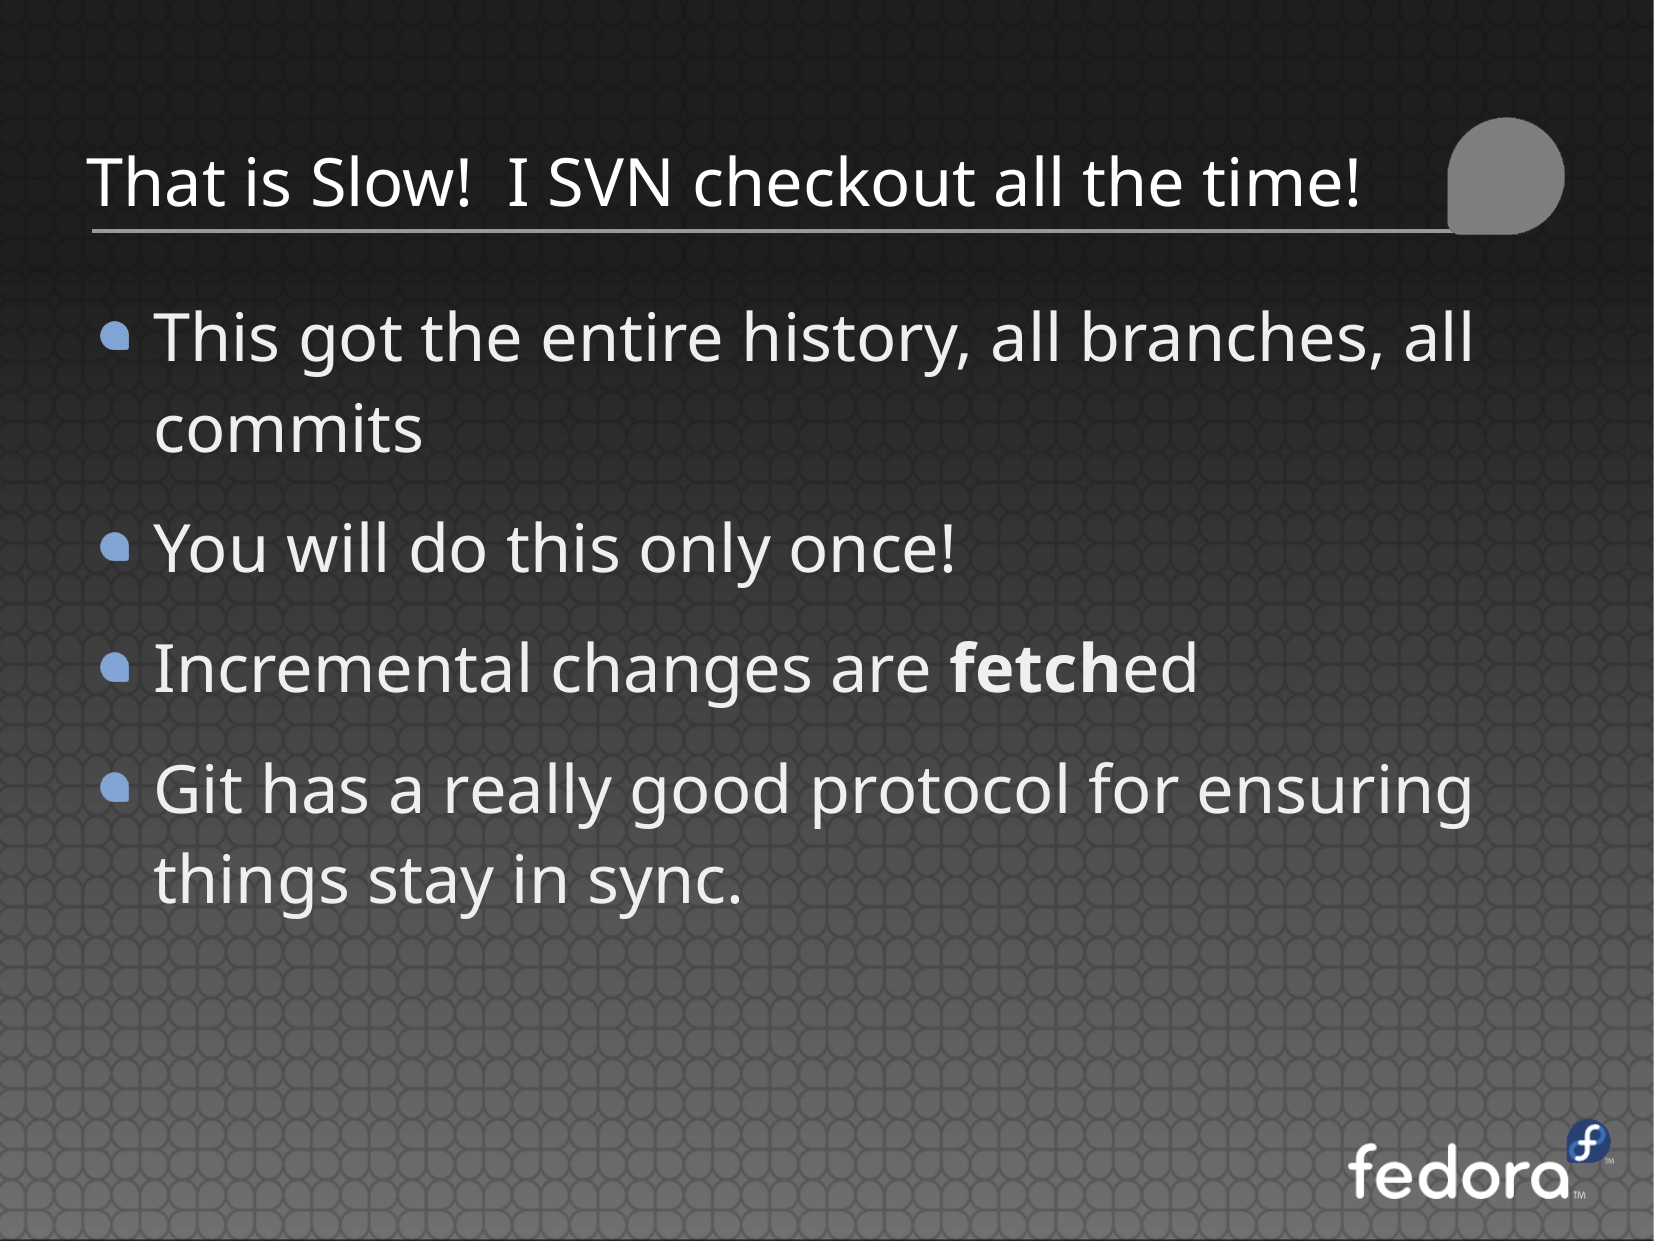

# That is Slow! I SVN checkout all the time!
This got the entire history, all branches, all commits
You will do this only once!
Incremental changes are fetched
Git has a really good protocol for ensuring things stay in sync.